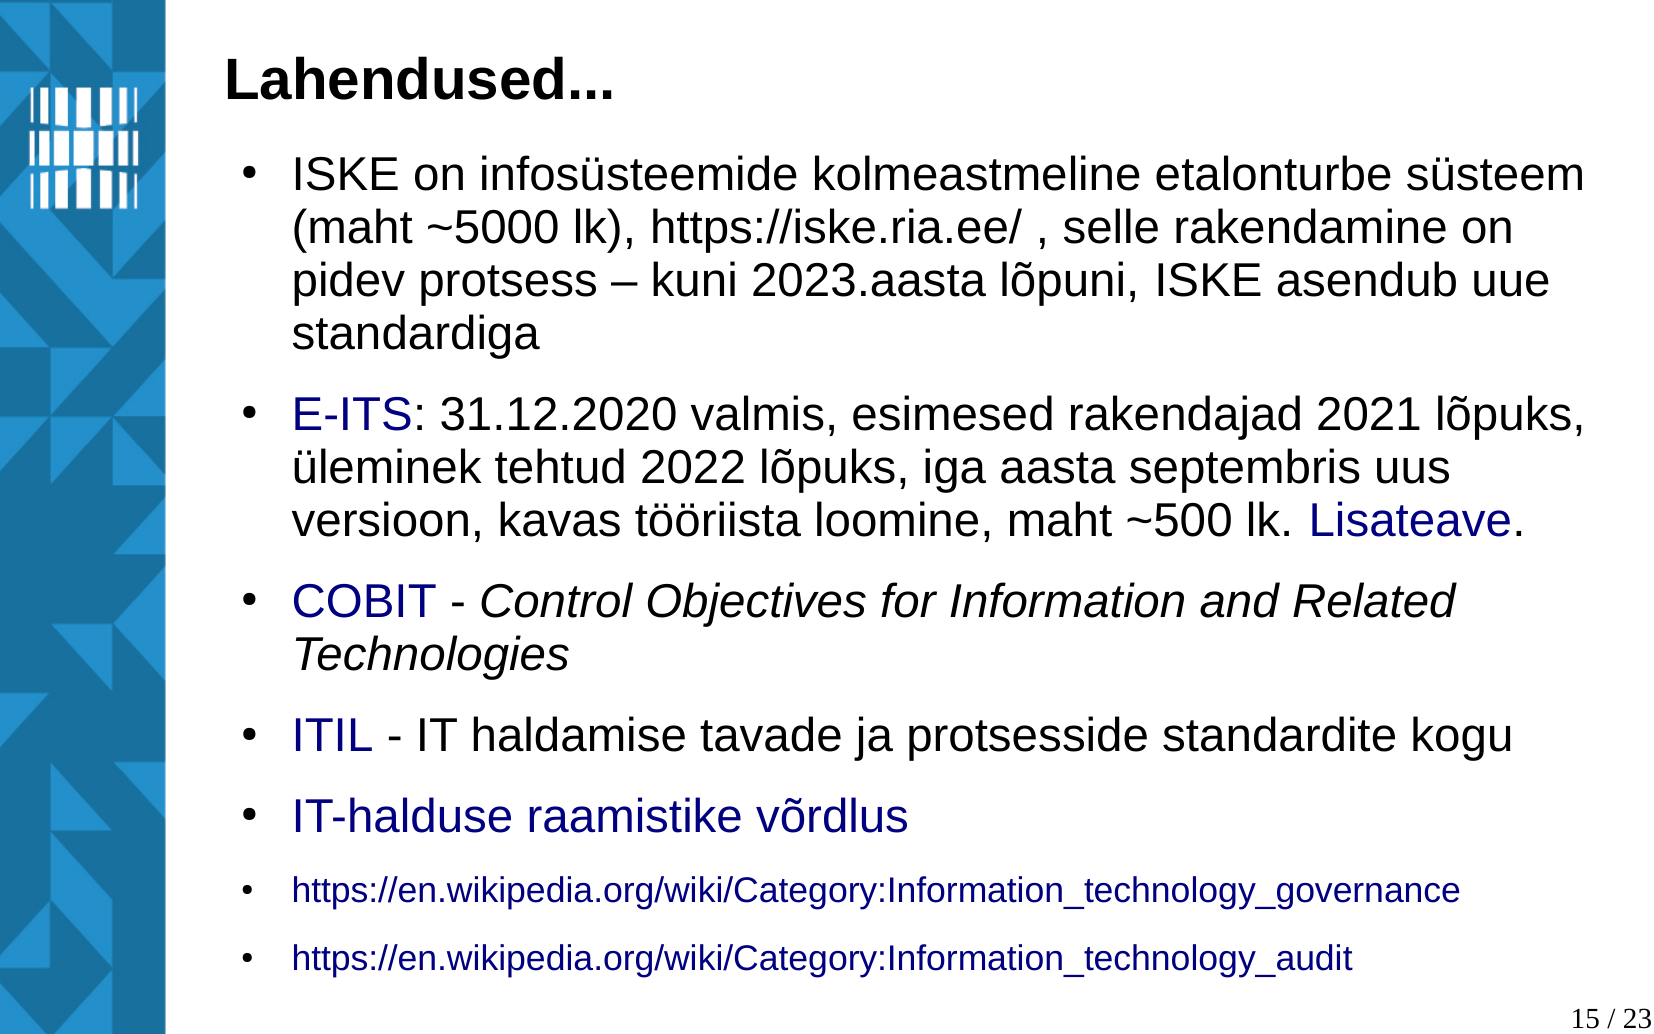

# Lahendused...
ISKE on infosüsteemide kolmeastmeline etalonturbe süsteem (maht ~5000 lk), https://iske.ria.ee/ , selle rakendamine on pidev protsess – kuni 2023.aasta lõpuni, ISKE asendub uue standardiga
E-ITS: 31.12.2020 valmis, esimesed rakendajad 2021 lõpuks, üleminek tehtud 2022 lõpuks, iga aasta septembris uus versioon, kavas tööriista loomine, maht ~500 lk. Lisateave.
COBIT - Control Objectives for Information and Related Technologies
ITIL - IT haldamise tavade ja protsesside standardite kogu
IT-halduse raamistike võrdlus
https://en.wikipedia.org/wiki/Category:Information_technology_governance
https://en.wikipedia.org/wiki/Category:Information_technology_audit
15